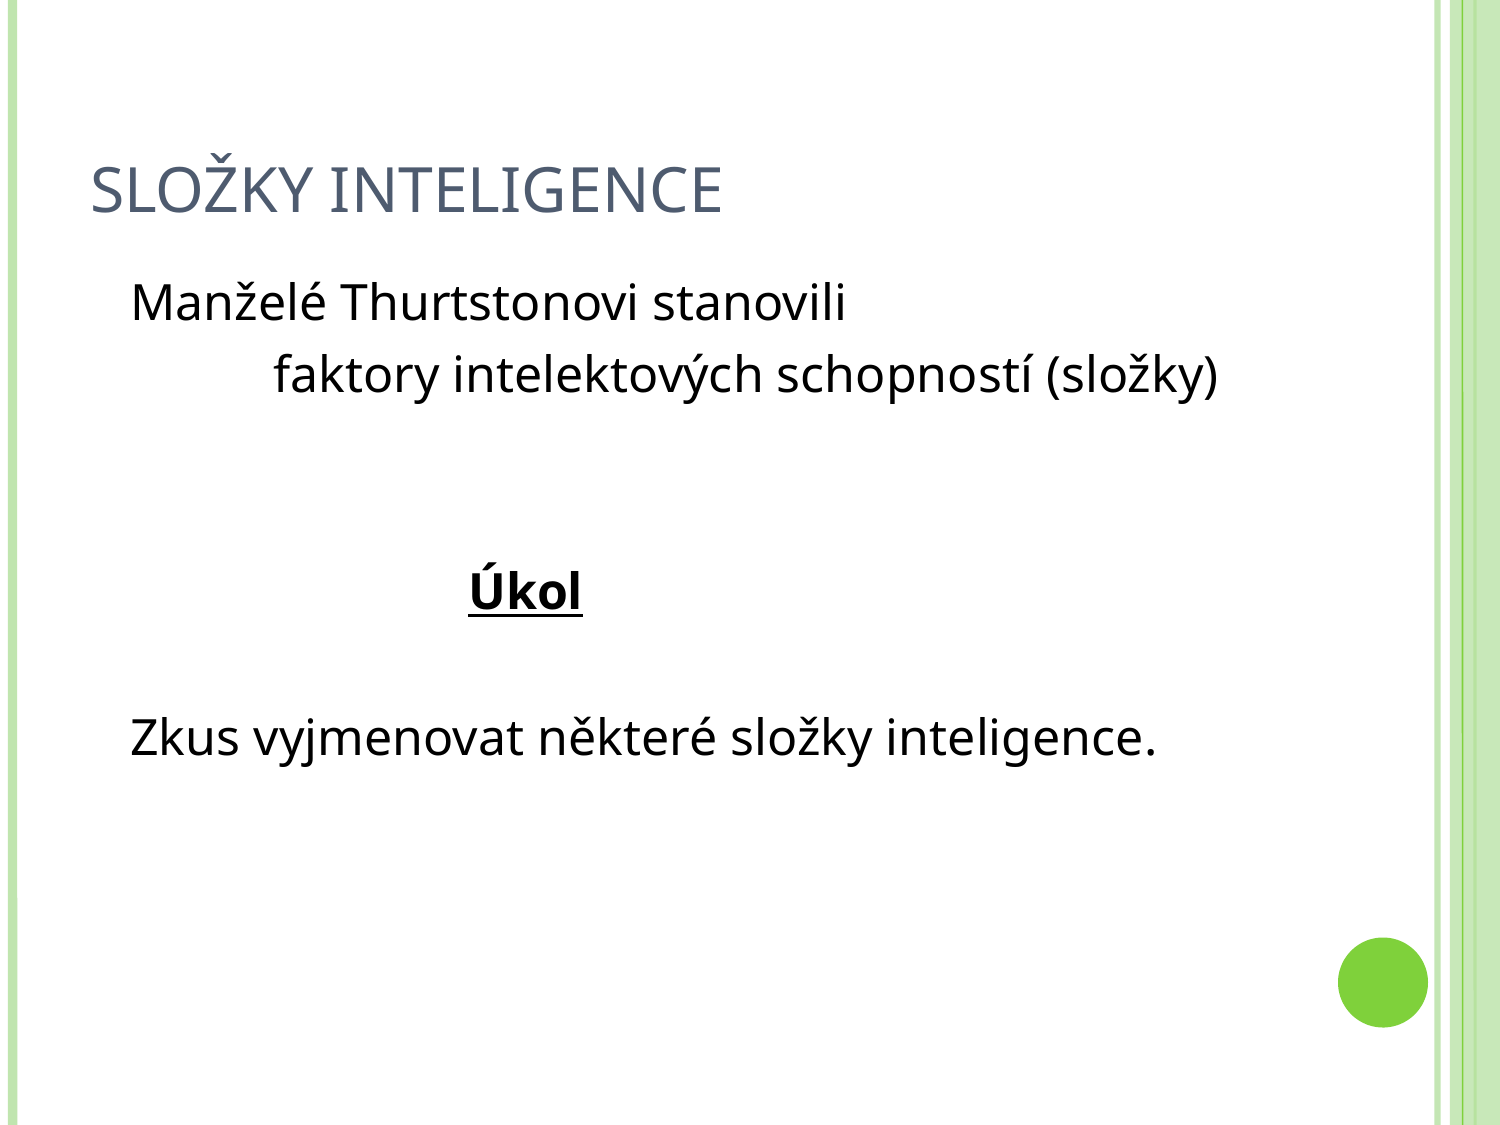

# Složky inteligence
Manželé Thurtstonovi stanovili
 faktory intelektových schopností (složky)
 Úkol
Zkus vyjmenovat některé složky inteligence.